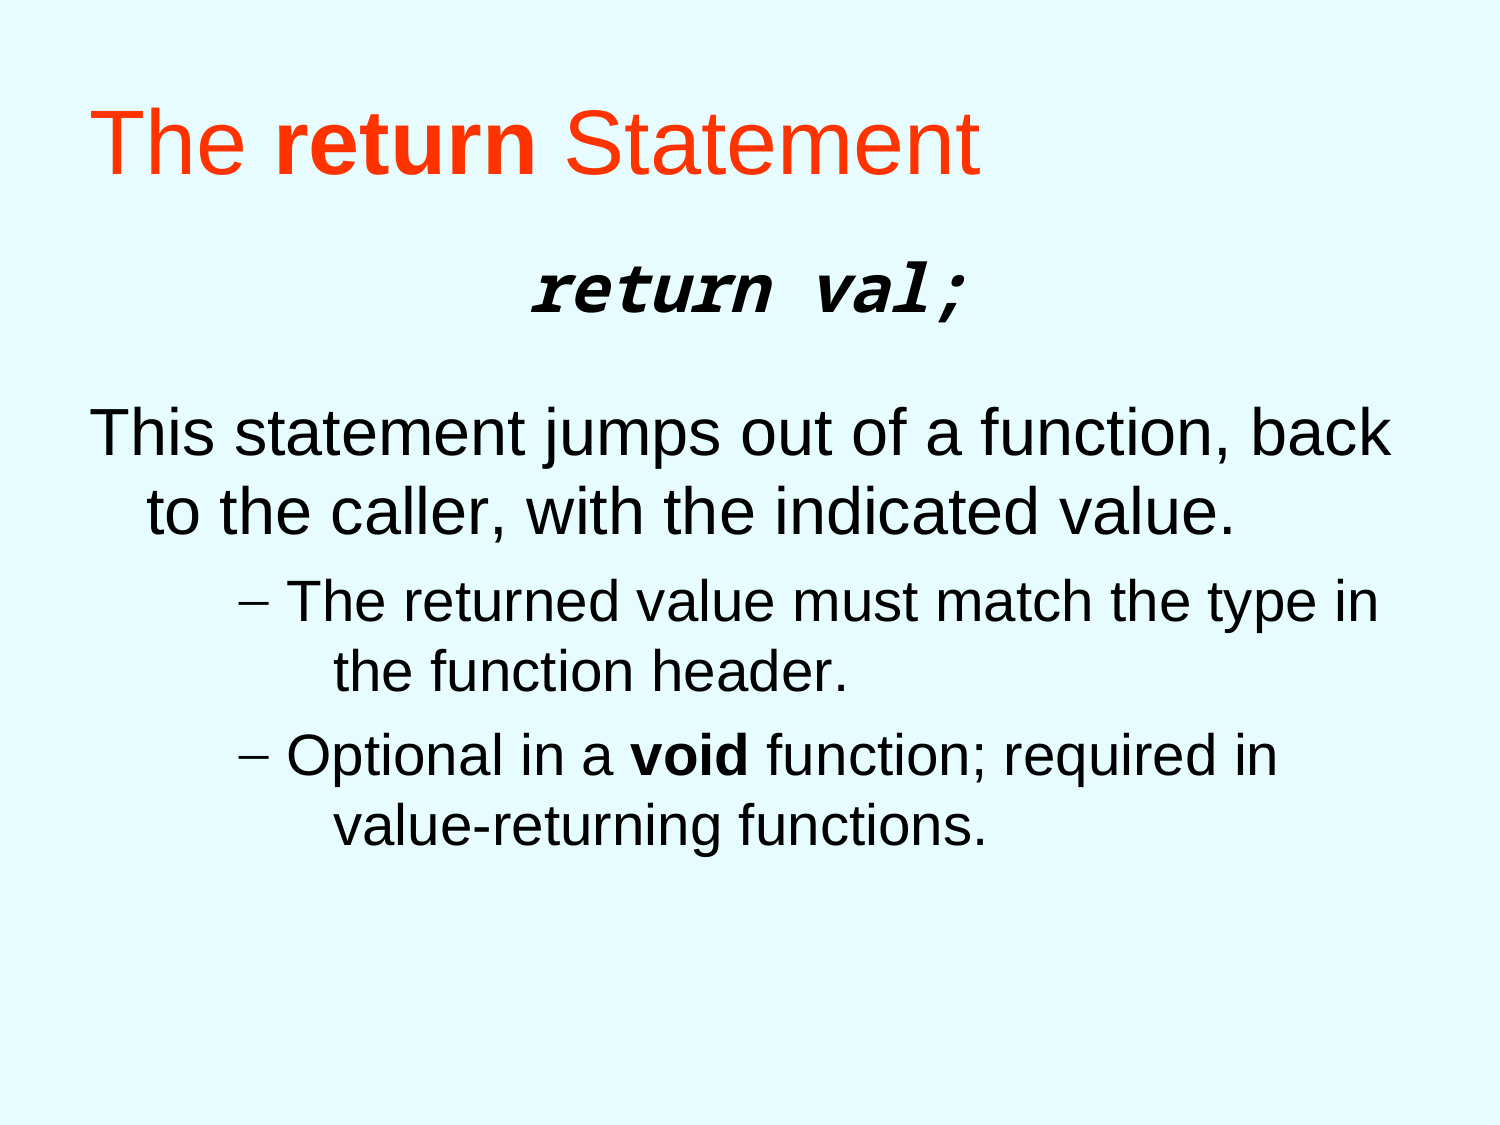

# The return Statement
return val;
This statement jumps out of a function, back to the caller, with the indicated value.
The returned value must match the type in the function header.
Optional in a void function; required in value-returning functions.